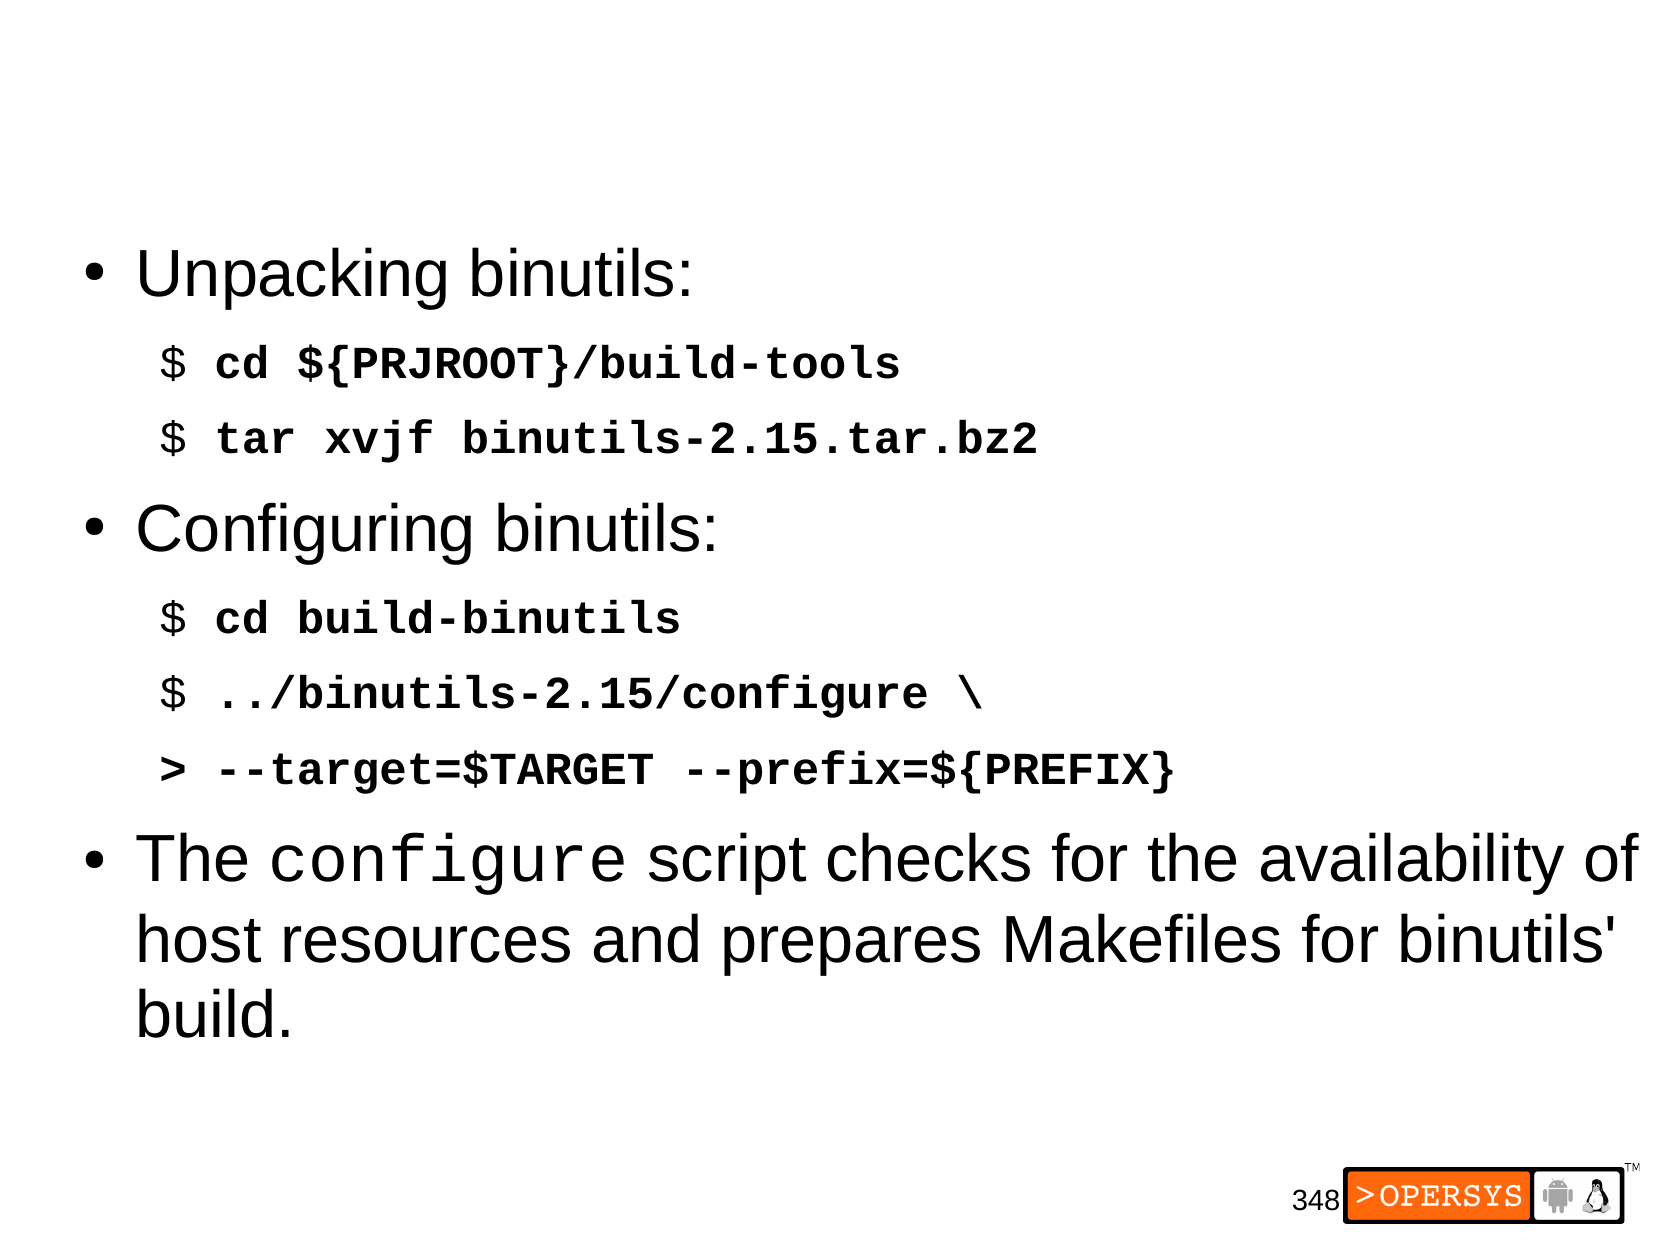

# Unpacking binutils:
$ cd ${PRJROOT}/build-tools
$ tar xvjf binutils-2.15.tar.bz2
Configuring binutils:
$ cd build-binutils
$ ../binutils-2.15/configure \
> --target=$TARGET --prefix=${PREFIX}
The configure script checks for the availability of host resources and prepares Makefiles for binutils' build.